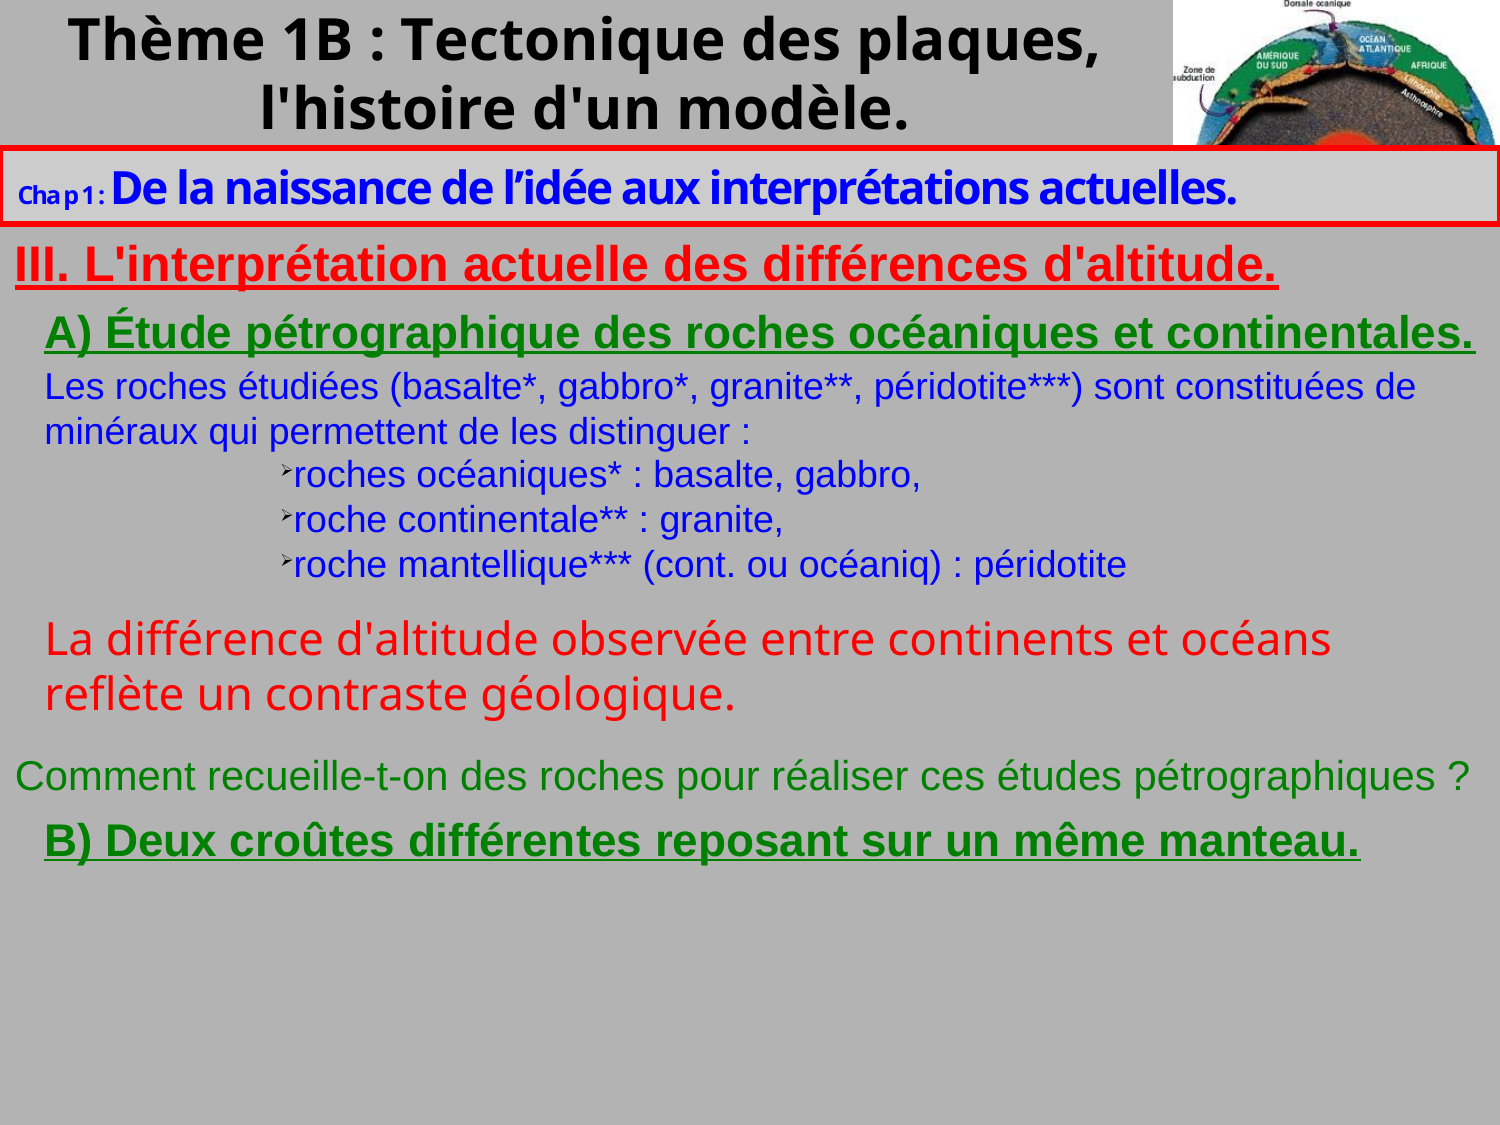

Thème 1B : Tectonique des plaques, l'histoire d'un modèle.
Cha p 1 : De la naissance de l’idée aux interprétations actuelles.
III. L'interprétation actuelle des différences d'altitude.
A) Étude pétrographique des roches océaniques et continentales.
Les roches étudiées (basalte*, gabbro*, granite**, péridotite***) sont constituées de minéraux qui permettent de les distinguer :
roches océaniques* : basalte, gabbro,
roche continentale** : granite,
roche mantellique*** (cont. ou océaniq) : péridotite
La différence d'altitude observée entre continents et océans reflète un contraste géologique.
Comment recueille-t-on des roches pour réaliser ces études pétrographiques ?
B) Deux croûtes différentes reposant sur un même manteau.